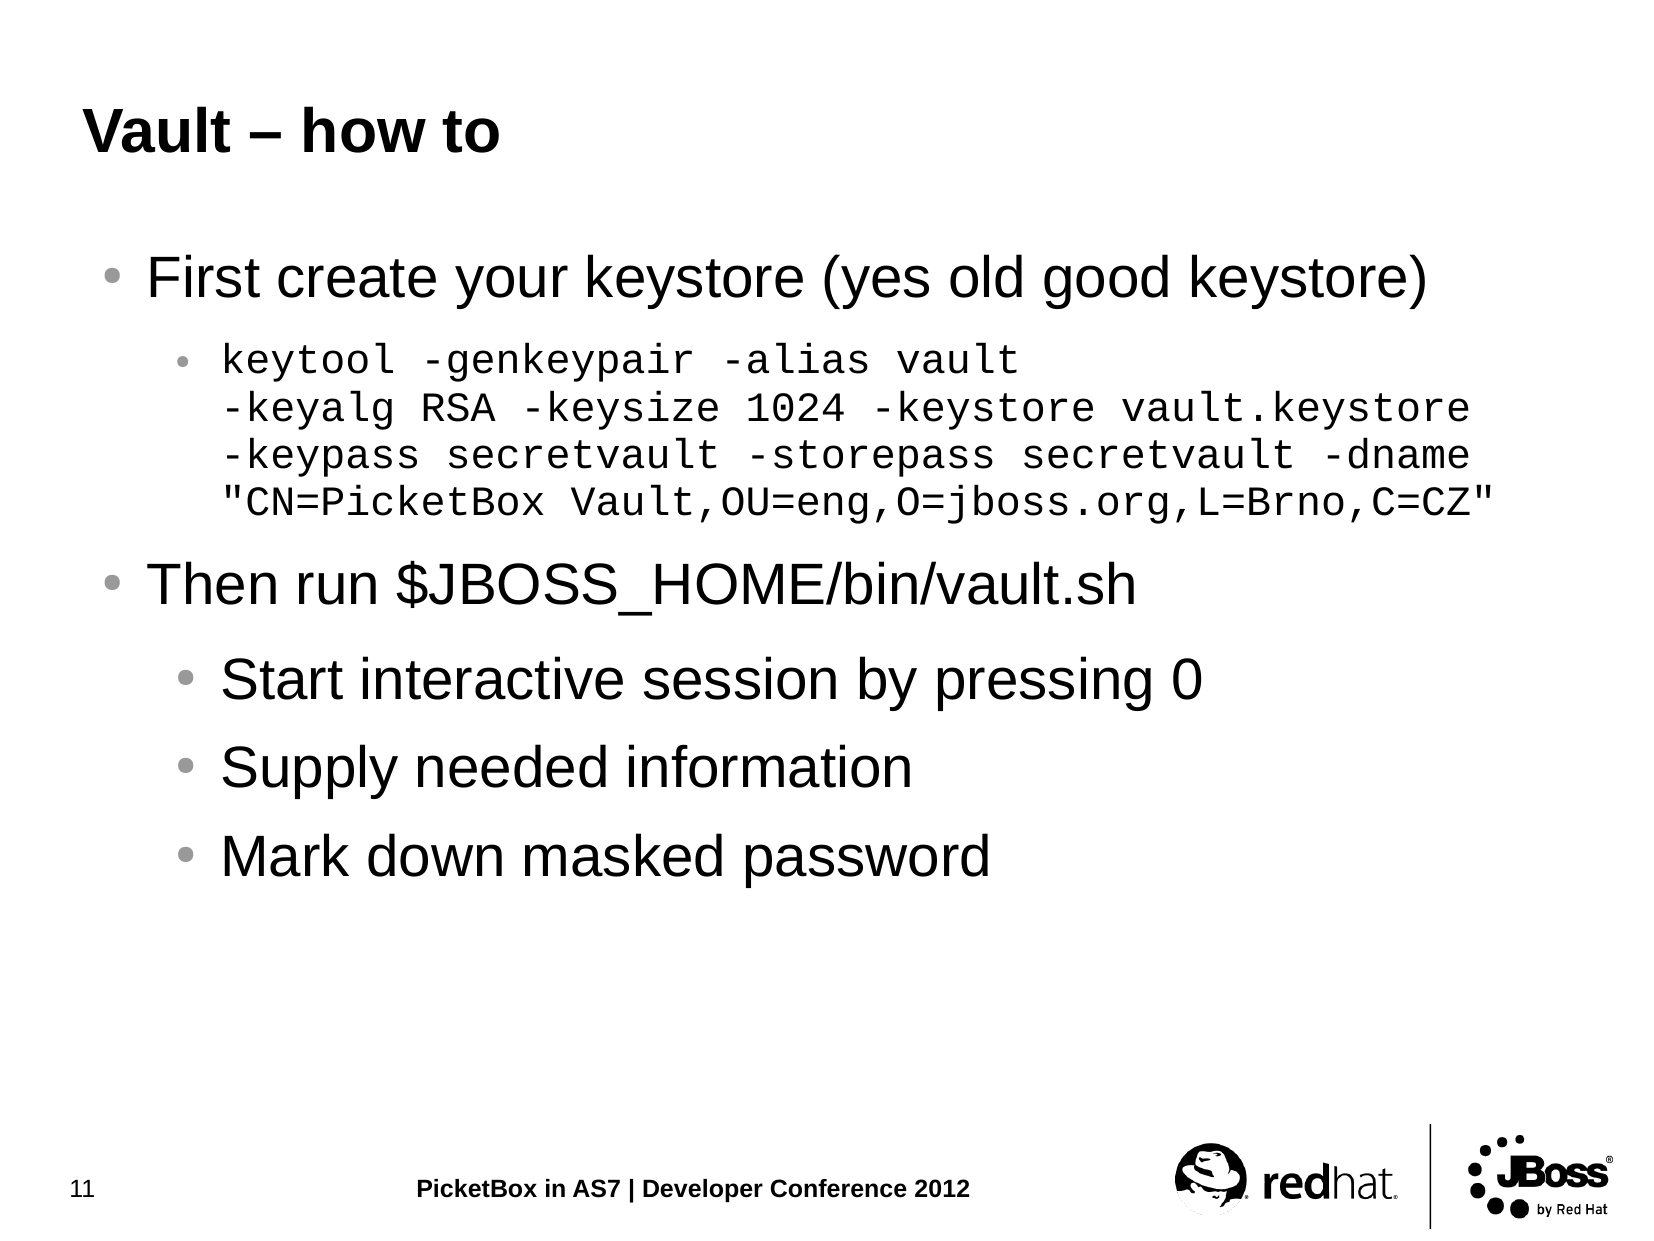

# Vault – how to
First create your keystore (yes old good keystore)
keytool -genkeypair -alias vault
-keyalg RSA -keysize 1024 -keystore vault.keystore
-keypass secretvault -storepass secretvault -dname "CN=PicketBox Vault,OU=eng,O=jboss.org,L=Brno,C=CZ"
Then run $JBOSS_HOME/bin/vault.sh
Start interactive session by pressing 0
Supply needed information
Mark down masked password